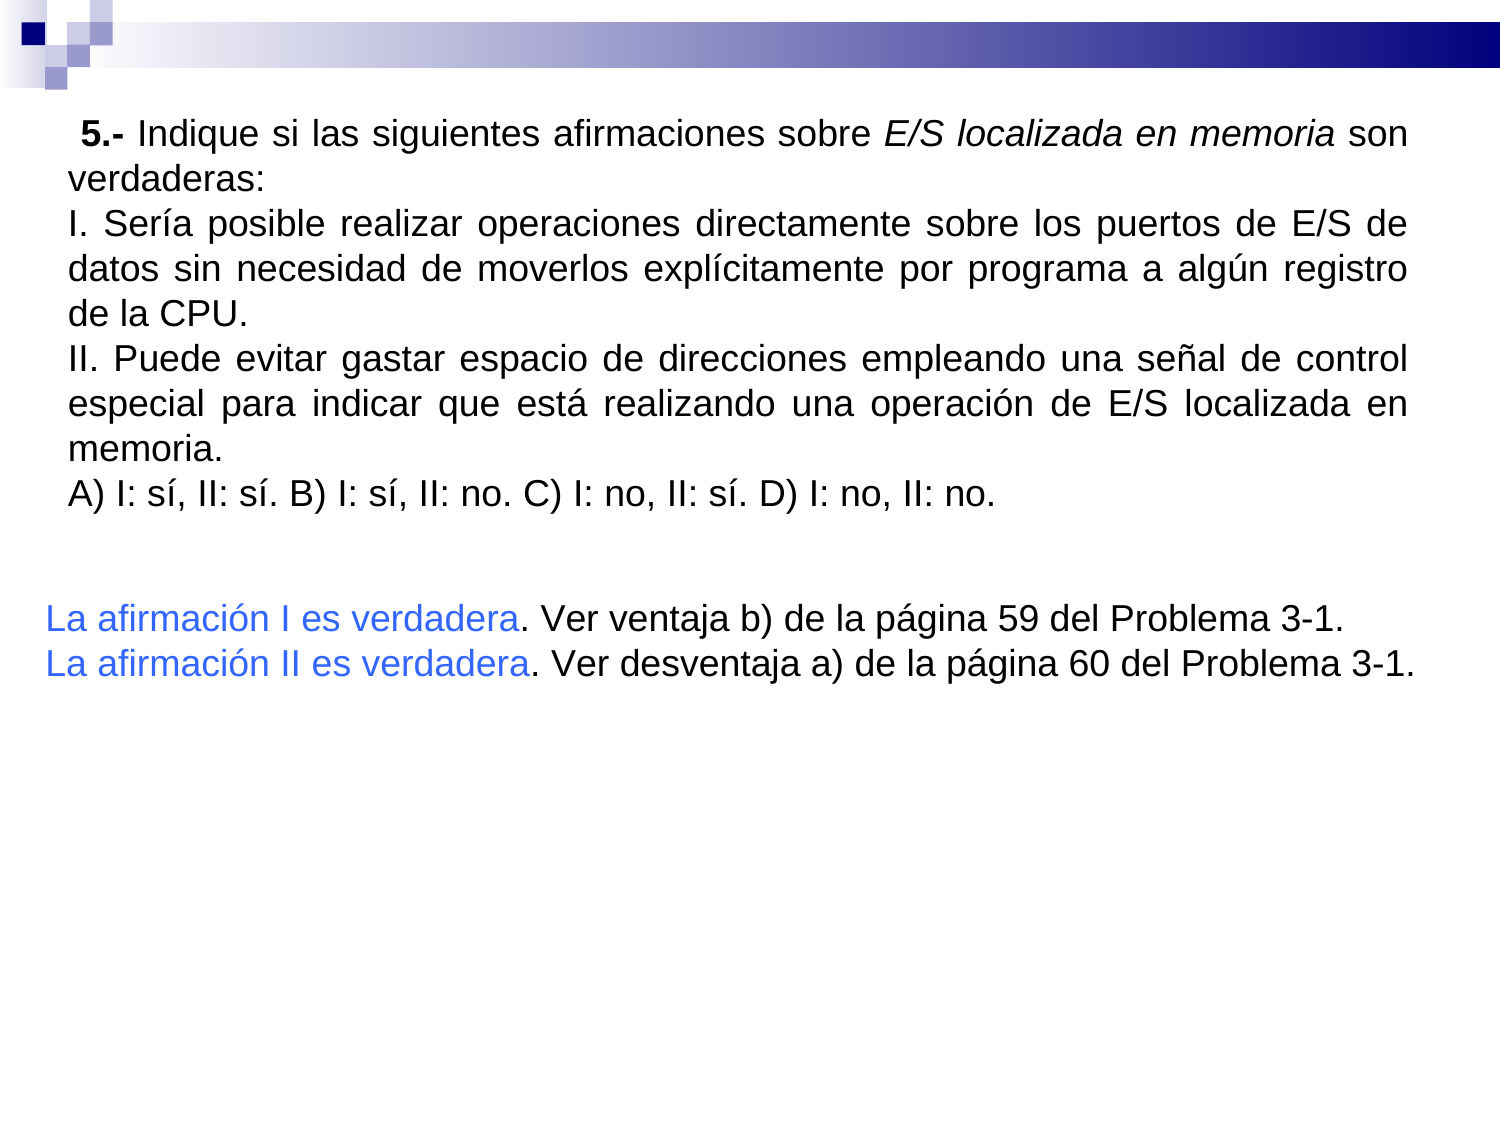

5.- Indique si las siguientes afirmaciones sobre E/S localizada en memoria son verdaderas:
I. Sería posible realizar operaciones directamente sobre los puertos de E/S de datos sin necesidad de moverlos explícitamente por programa a algún registro de la CPU.
II. Puede evitar gastar espacio de direcciones empleando una señal de control especial para indicar que está realizando una operación de E/S localizada en memoria.
A) I: sí, II: sí. B) I: sí, II: no. C) I: no, II: sí. D) I: no, II: no.
La afirmación I es verdadera. Ver ventaja b) de la página 59 del Problema 3-1.
La afirmación II es verdadera. Ver desventaja a) de la página 60 del Problema 3-1.